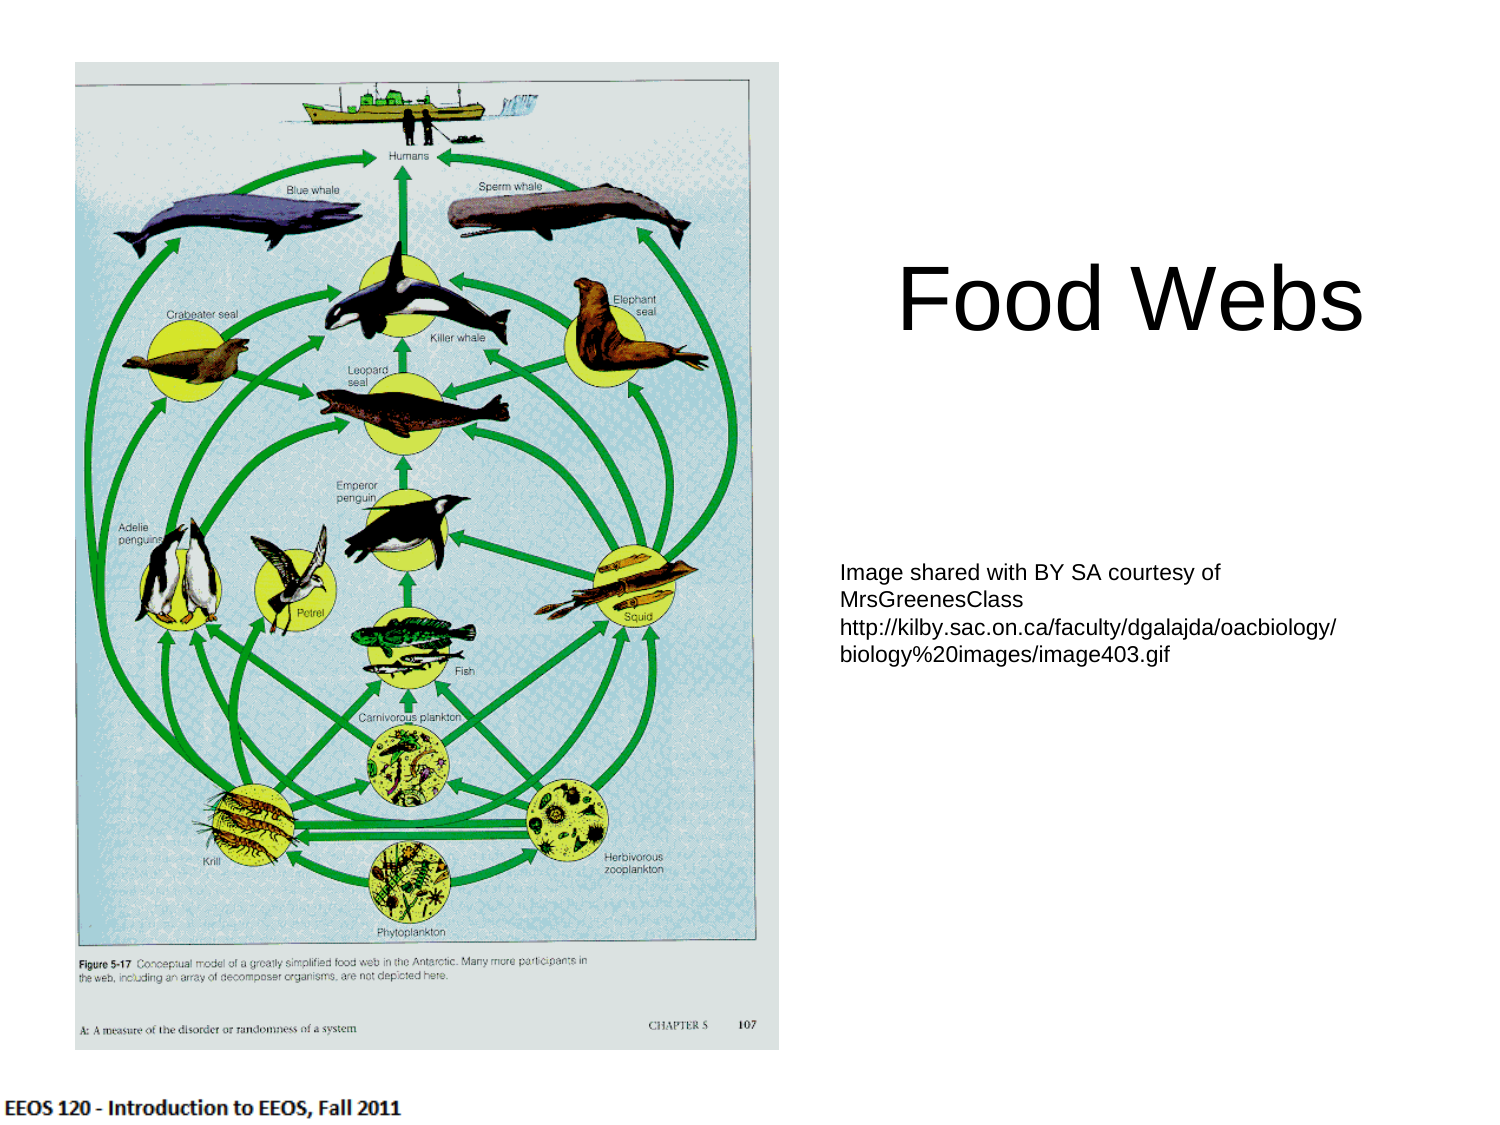

# Food Webs
Image shared with BY SA courtesy of MrsGreenesClass
http://kilby.sac.on.ca/faculty/dgalajda/oacbiology/biology%20images/image403.gif